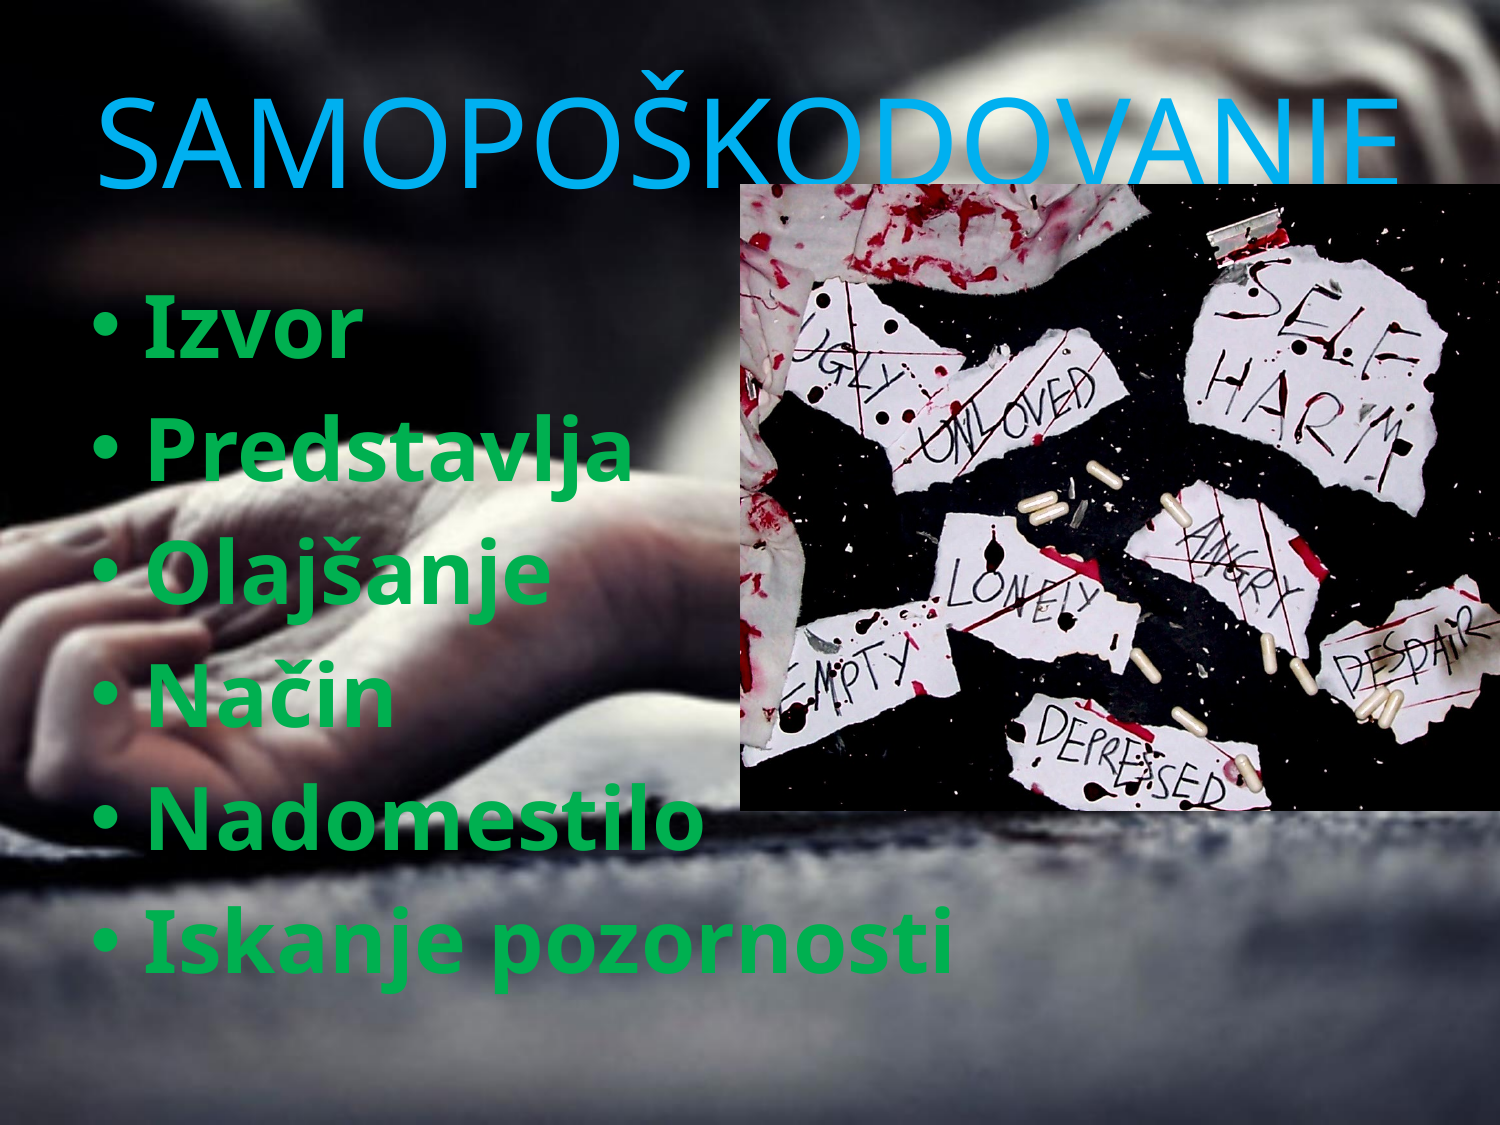

# SAMOPOŠKODOVANJE
Izvor
Predstavlja
Olajšanje
Način
Nadomestilo
Iskanje pozornosti